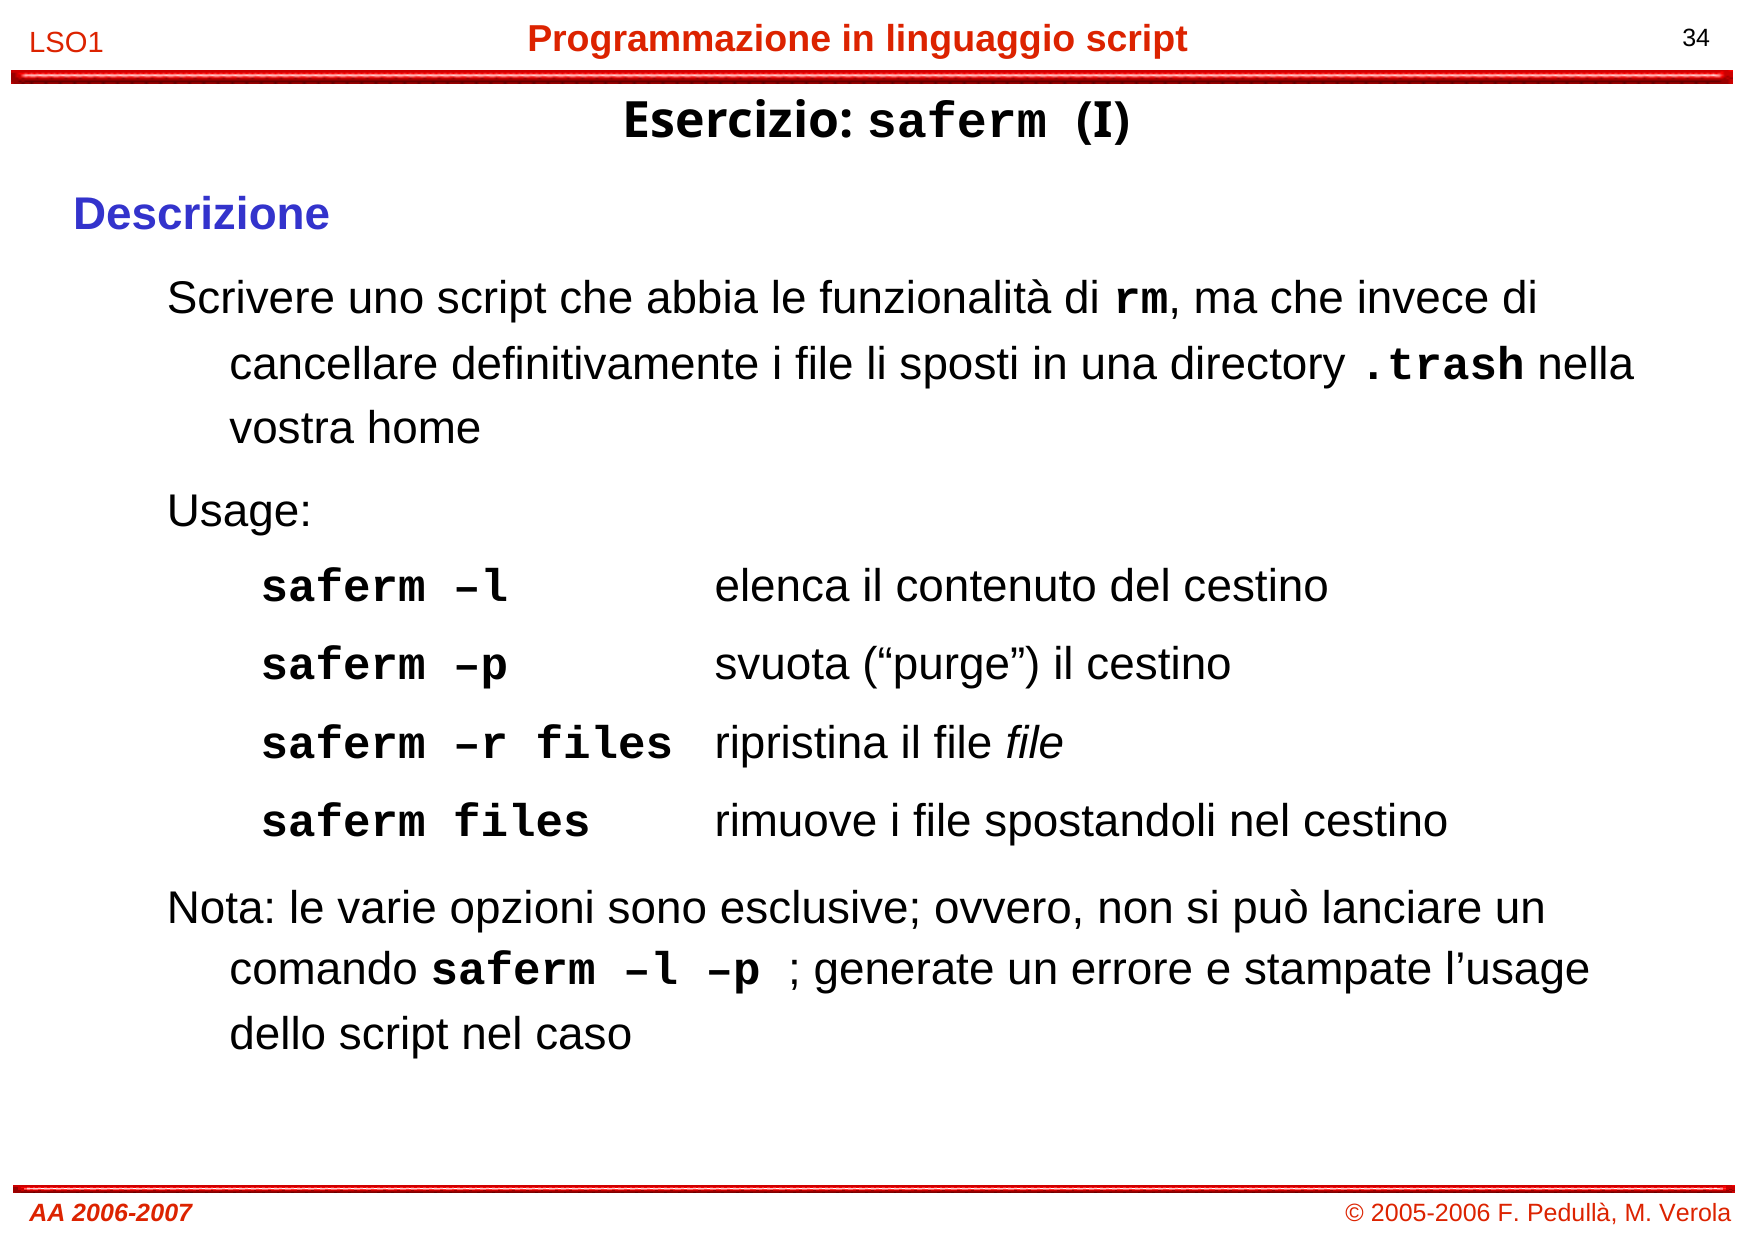

# Esercizio: saferm (I)
Descrizione
Scrivere uno script che abbia le funzionalità di rm, ma che invece di cancellare definitivamente i file li sposti in una directory .trash nella vostra home
Usage:
saferm –l	elenca il contenuto del cestino
saferm –p	svuota (“purge”) il cestino
saferm –r files	ripristina il file file
saferm files	rimuove i file spostandoli nel cestino
Nota: le varie opzioni sono esclusive; ovvero, non si può lanciare un comando saferm –l –p ; generate un errore e stampate l’usage dello script nel caso